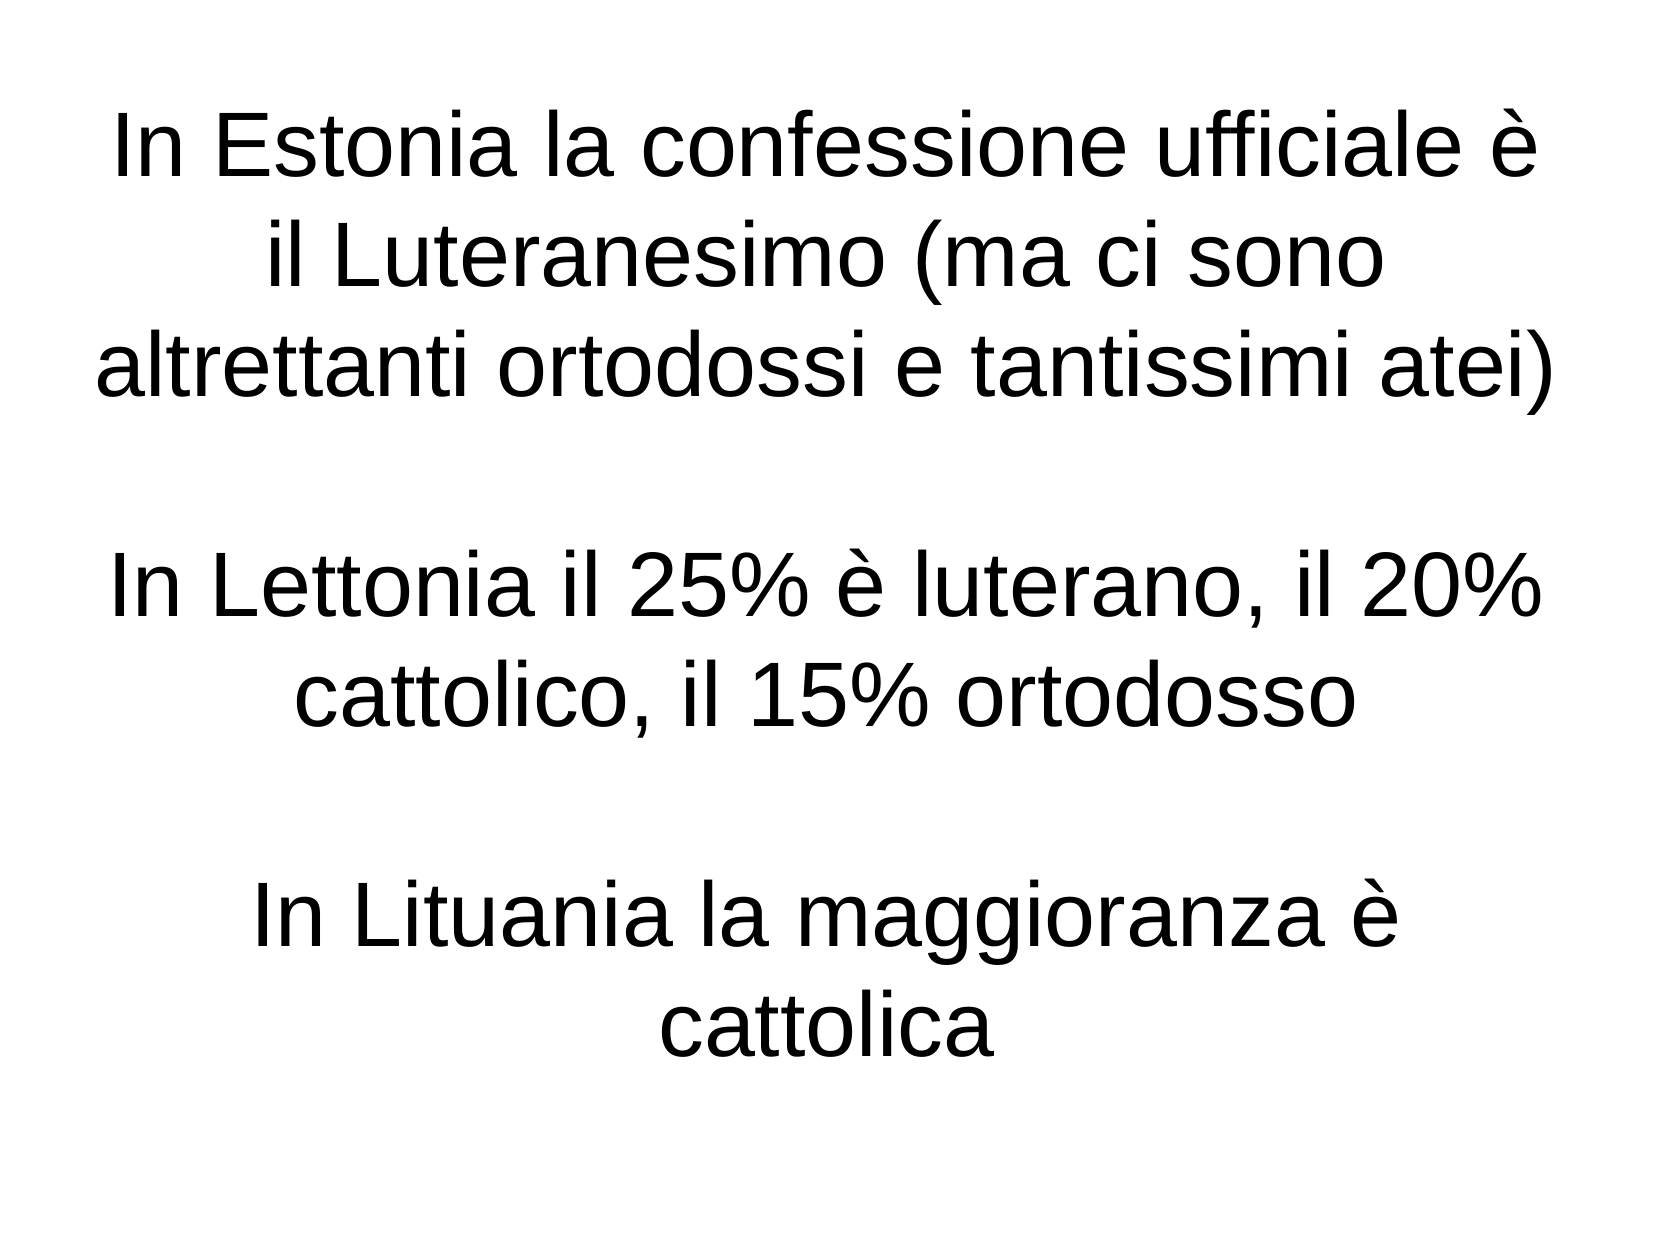

# In Estonia la confessione ufficiale è il Luteranesimo (ma ci sono altrettanti ortodossi e tantissimi atei) In Lettonia il 25% è luterano, il 20% cattolico, il 15% ortodosso In Lituania la maggioranza è cattolica